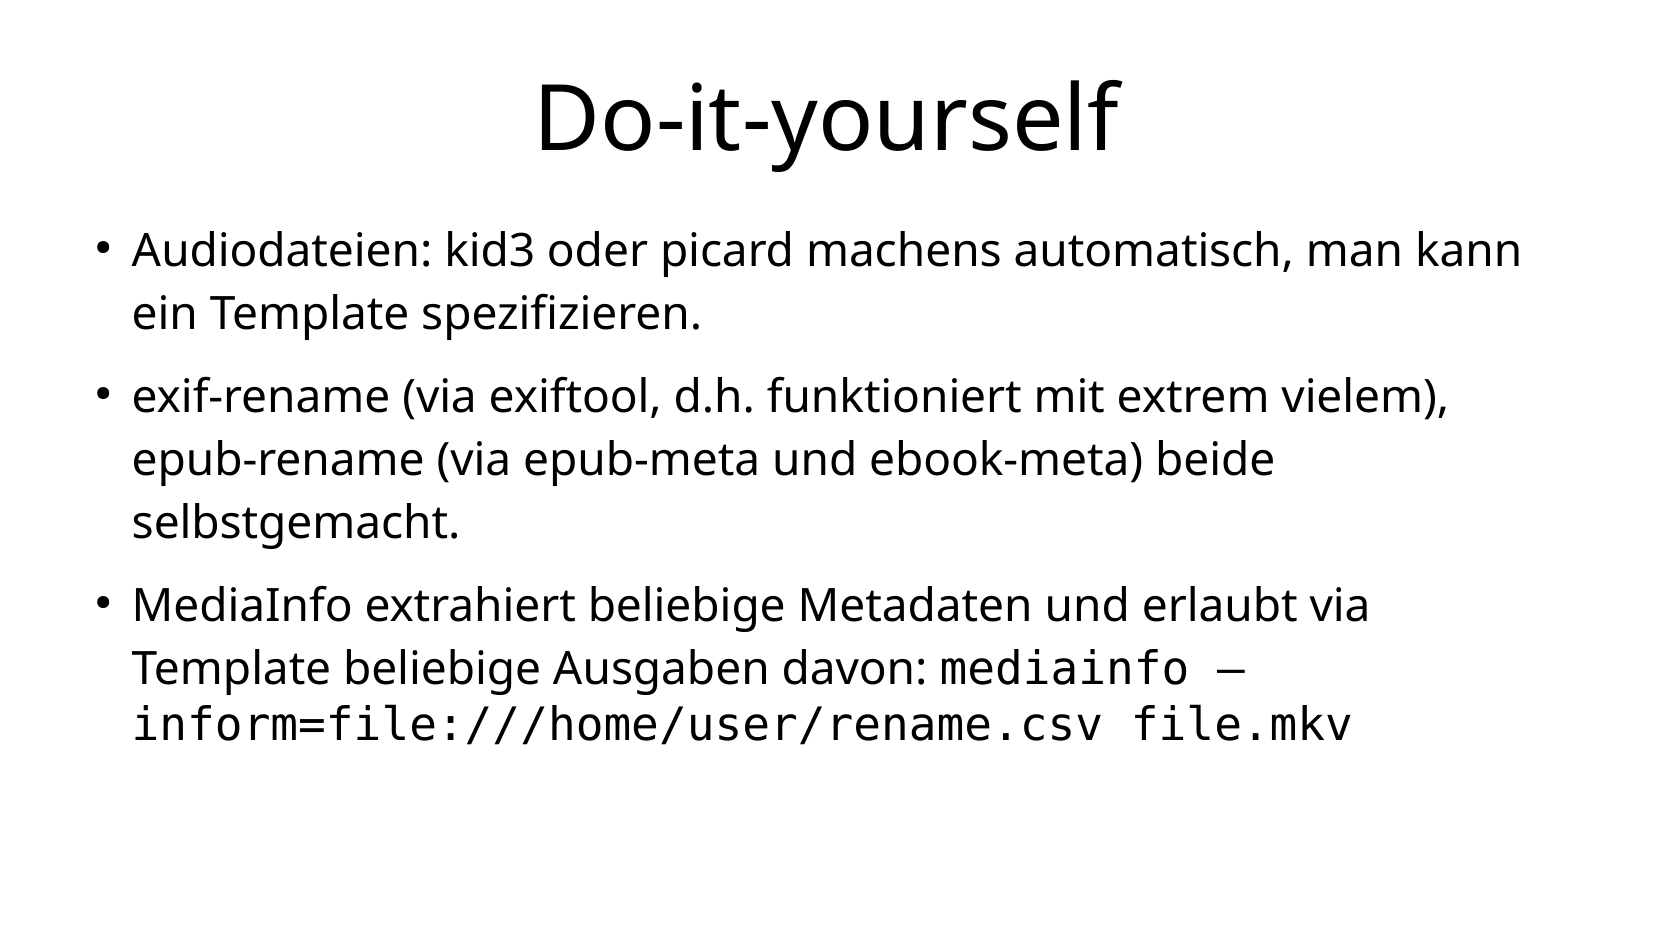

# Do-it-yourself
Audiodateien: kid3 oder picard machens automatisch, man kann ein Template spezifizieren.
exif-rename (via exiftool, d.h. funktioniert mit extrem vielem), epub-rename (via epub-meta und ebook-meta) beide selbstgemacht.
MediaInfo extrahiert beliebige Metadaten und erlaubt via Template beliebige Ausgaben davon: mediainfo –inform=file:///home/user/rename.csv file.mkv